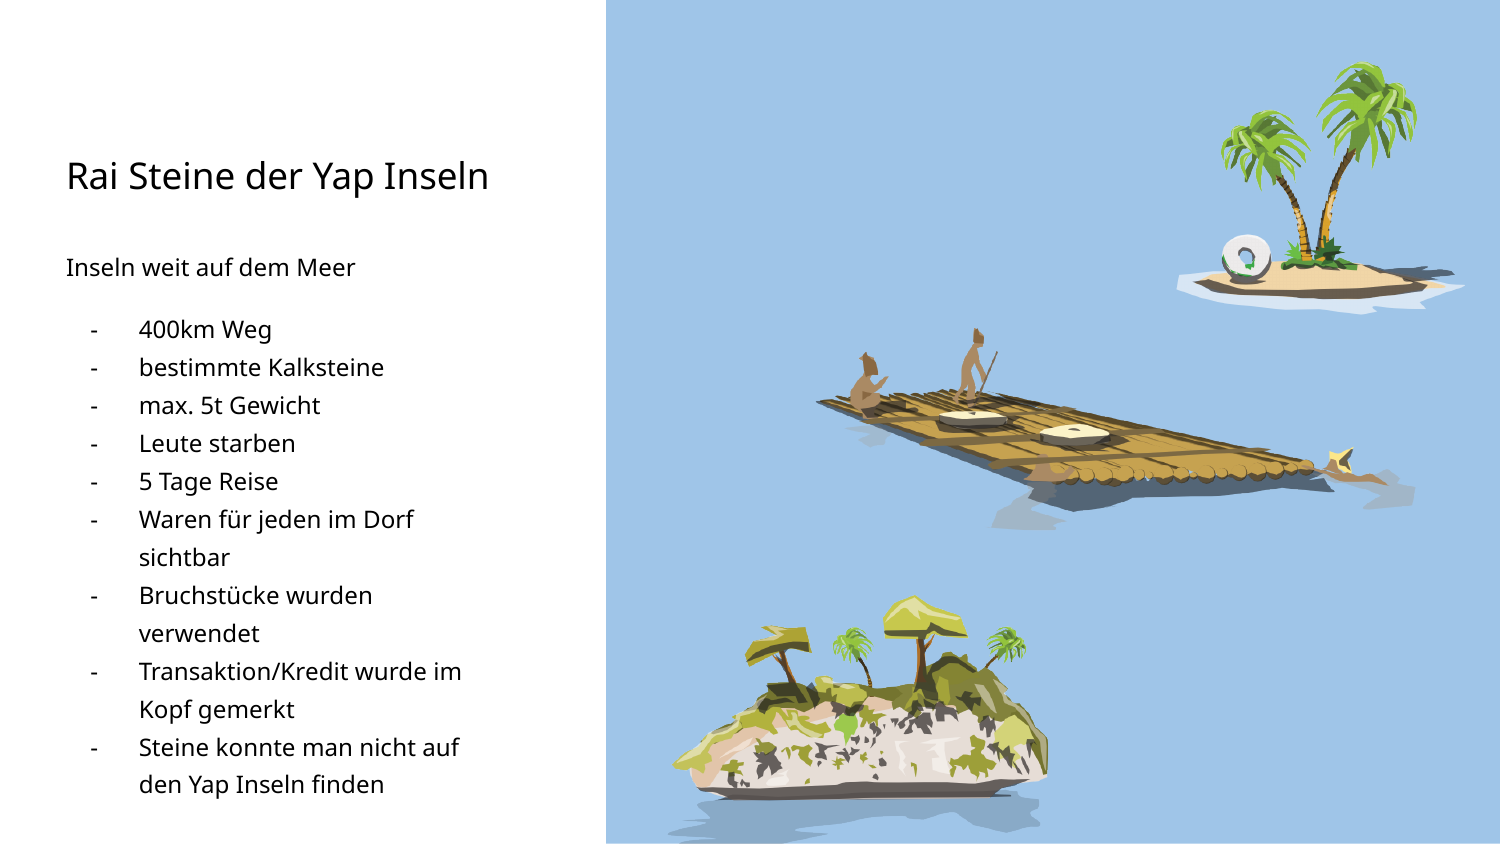

# Rai Steine der Yap Inseln
Inseln weit auf dem Meer
400km Weg
bestimmte Kalksteine
max. 5t Gewicht
Leute starben
5 Tage Reise
Waren für jeden im Dorf sichtbar
Bruchstücke wurden verwendet
Transaktion/Kredit wurde im Kopf gemerkt
Steine konnte man nicht auf den Yap Inseln finden